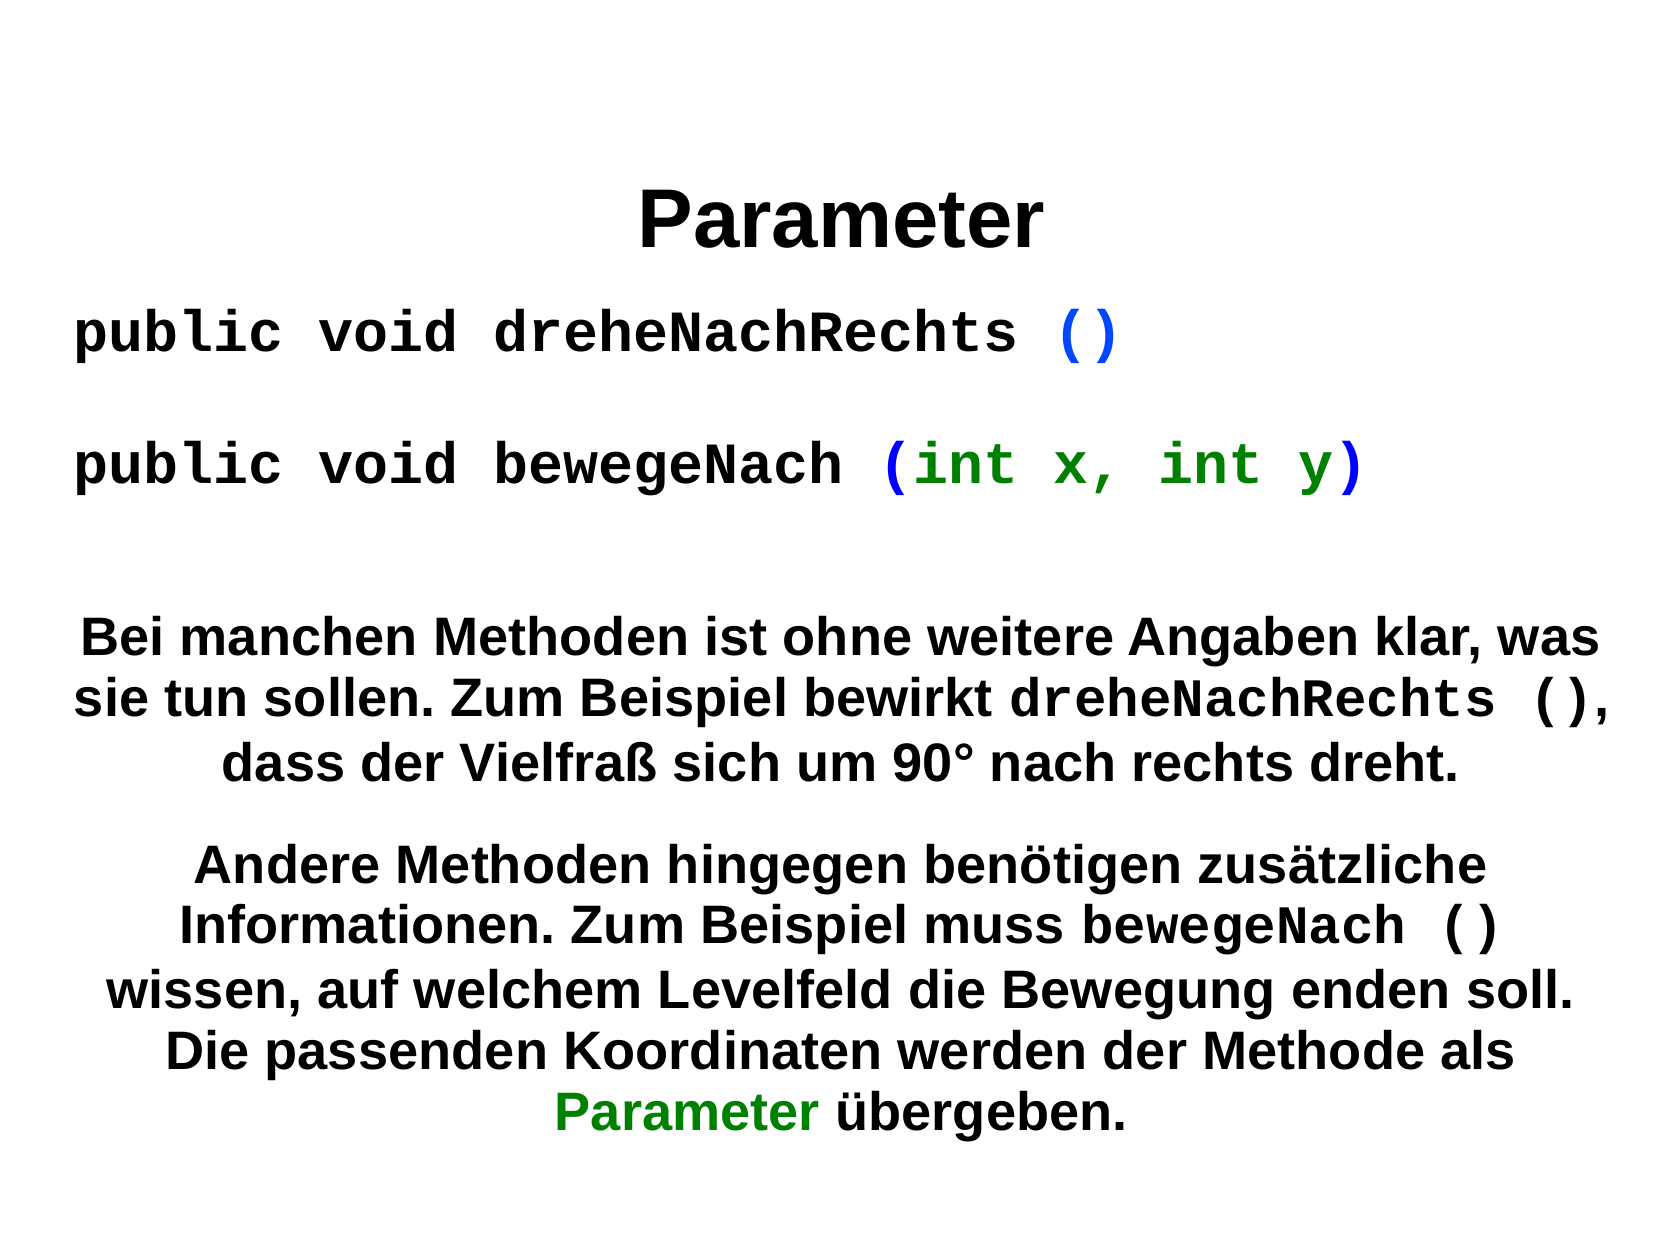

Parameter
public void dreheNachRechts ()
public void bewegeNach (int x, int y)
Bei manchen Methoden ist ohne weitere Angaben klar, was sie tun sollen. Zum Beispiel bewirkt dreheNachRechts (), dass der Vielfraß sich um 90° nach rechts dreht.
Andere Methoden hingegen benötigen zusätzliche Informationen. Zum Beispiel muss bewegeNach () wissen, auf welchem Levelfeld die Bewegung enden soll. Die passenden Koordinaten werden der Methode als Parameter übergeben.